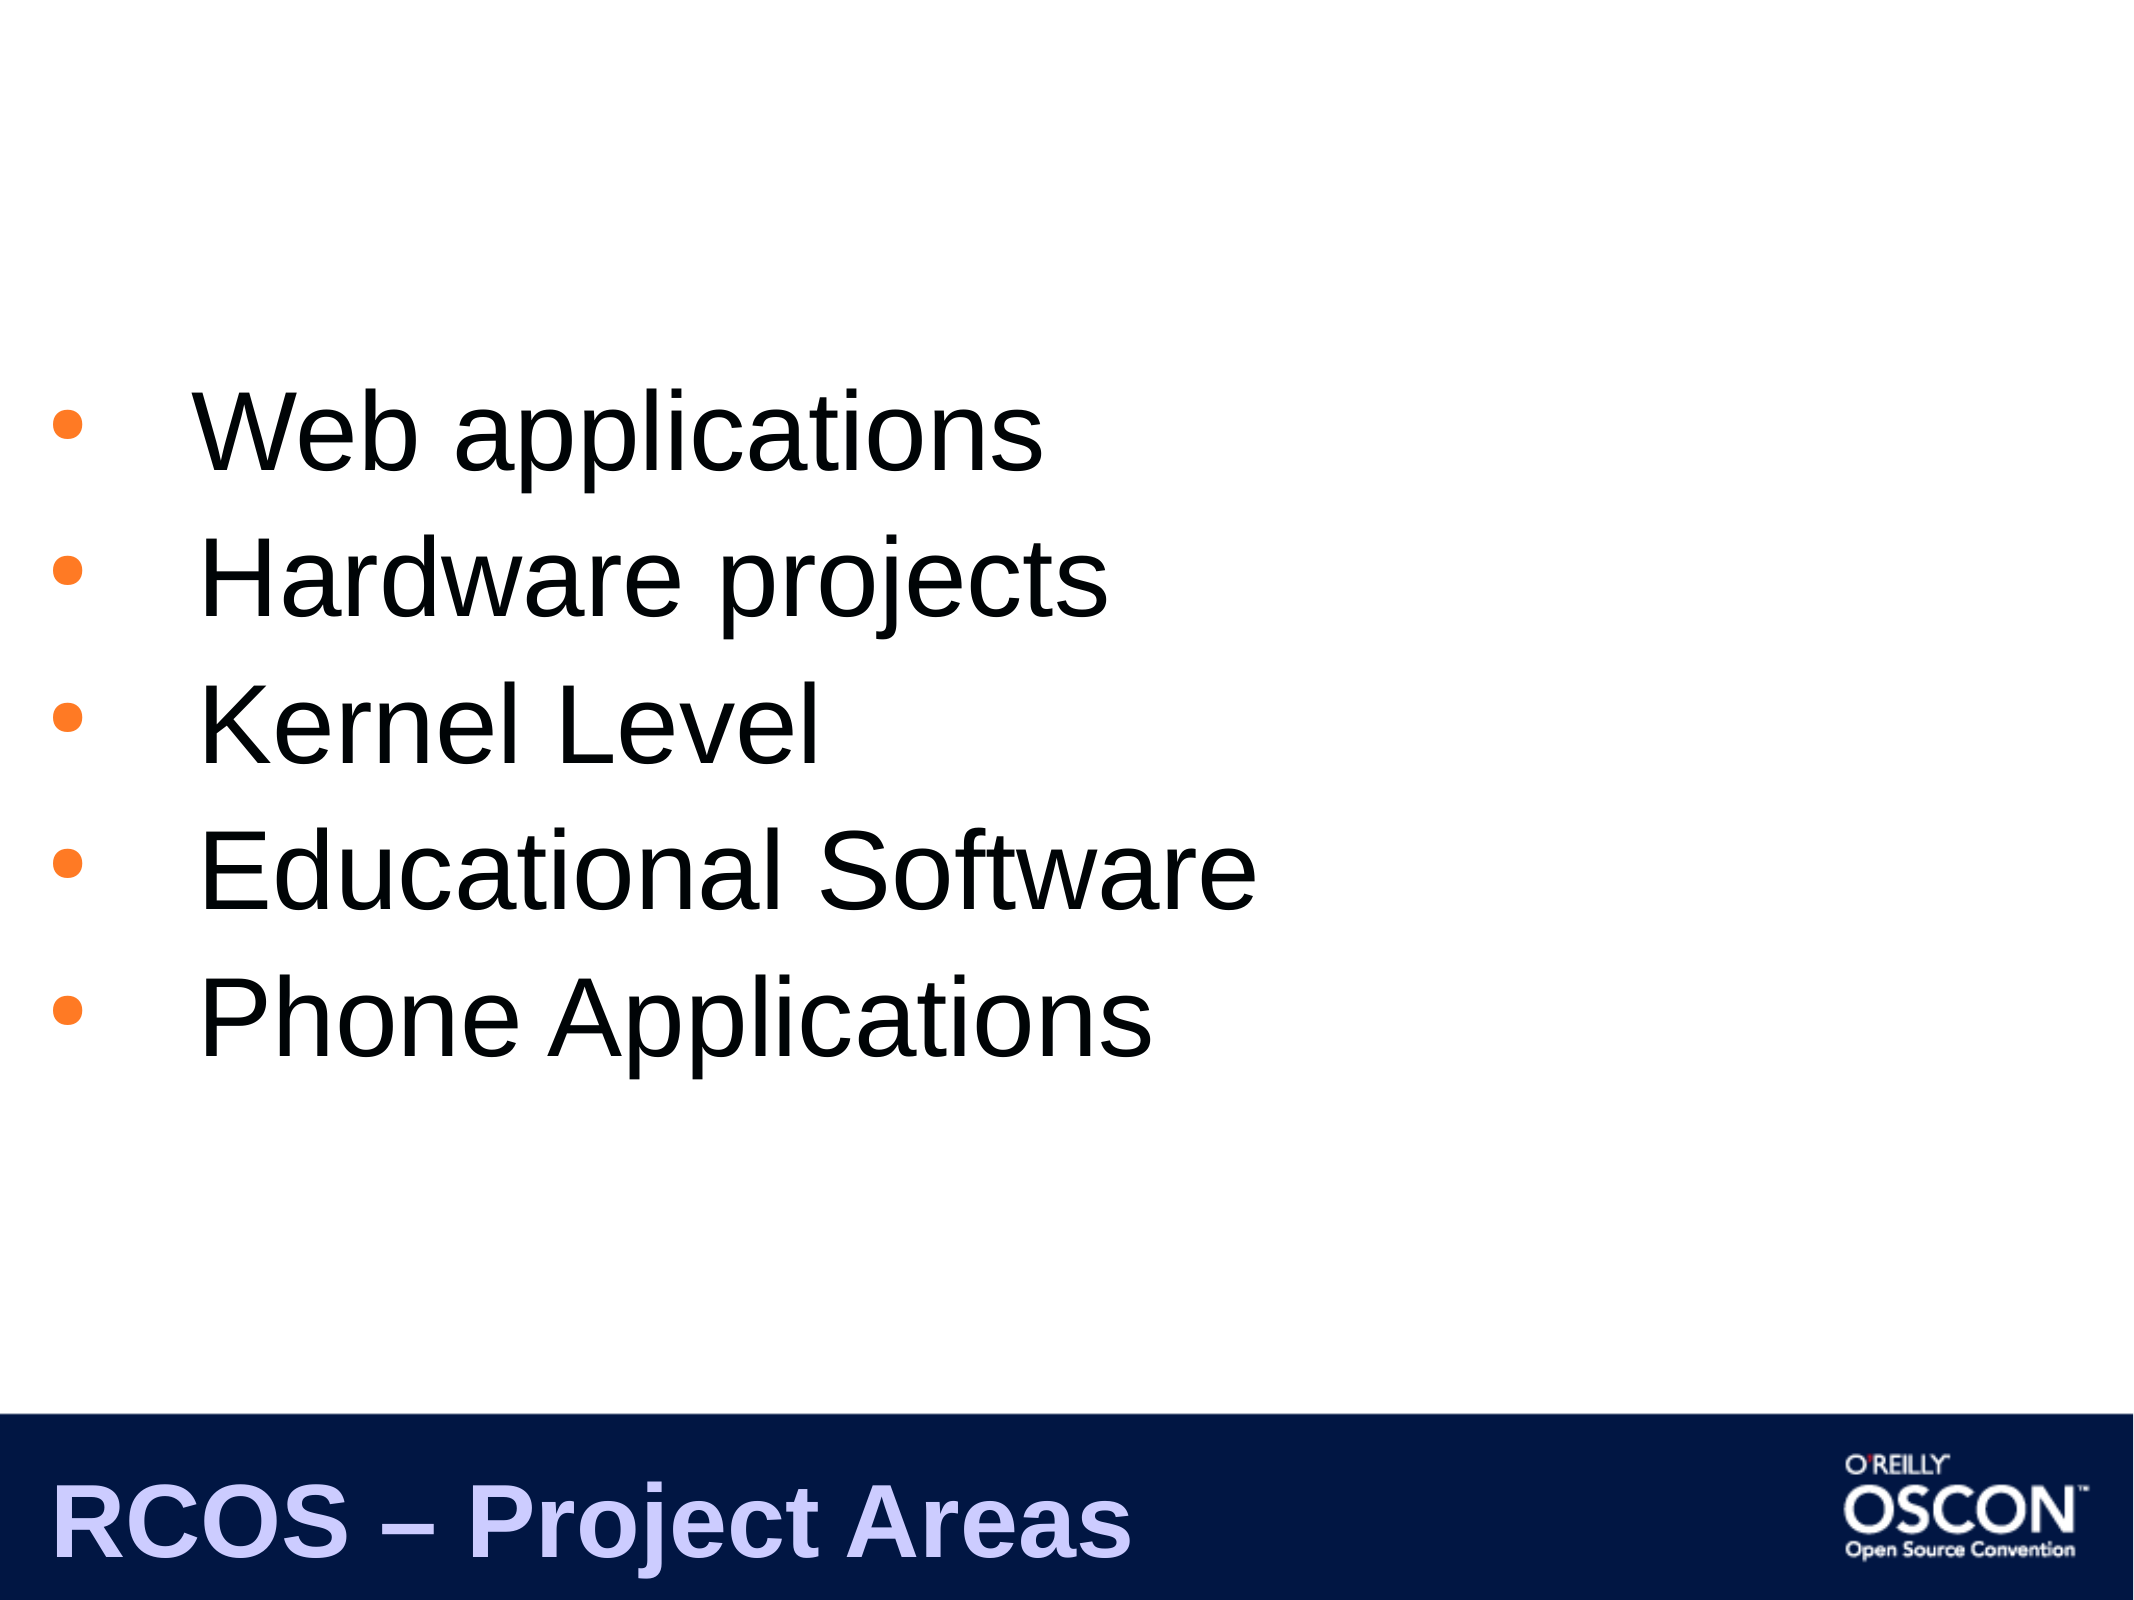

# Web applications
 Hardware projects
 Kernel Level
 Educational Software
 Phone Applications
RCOS – Project Areas